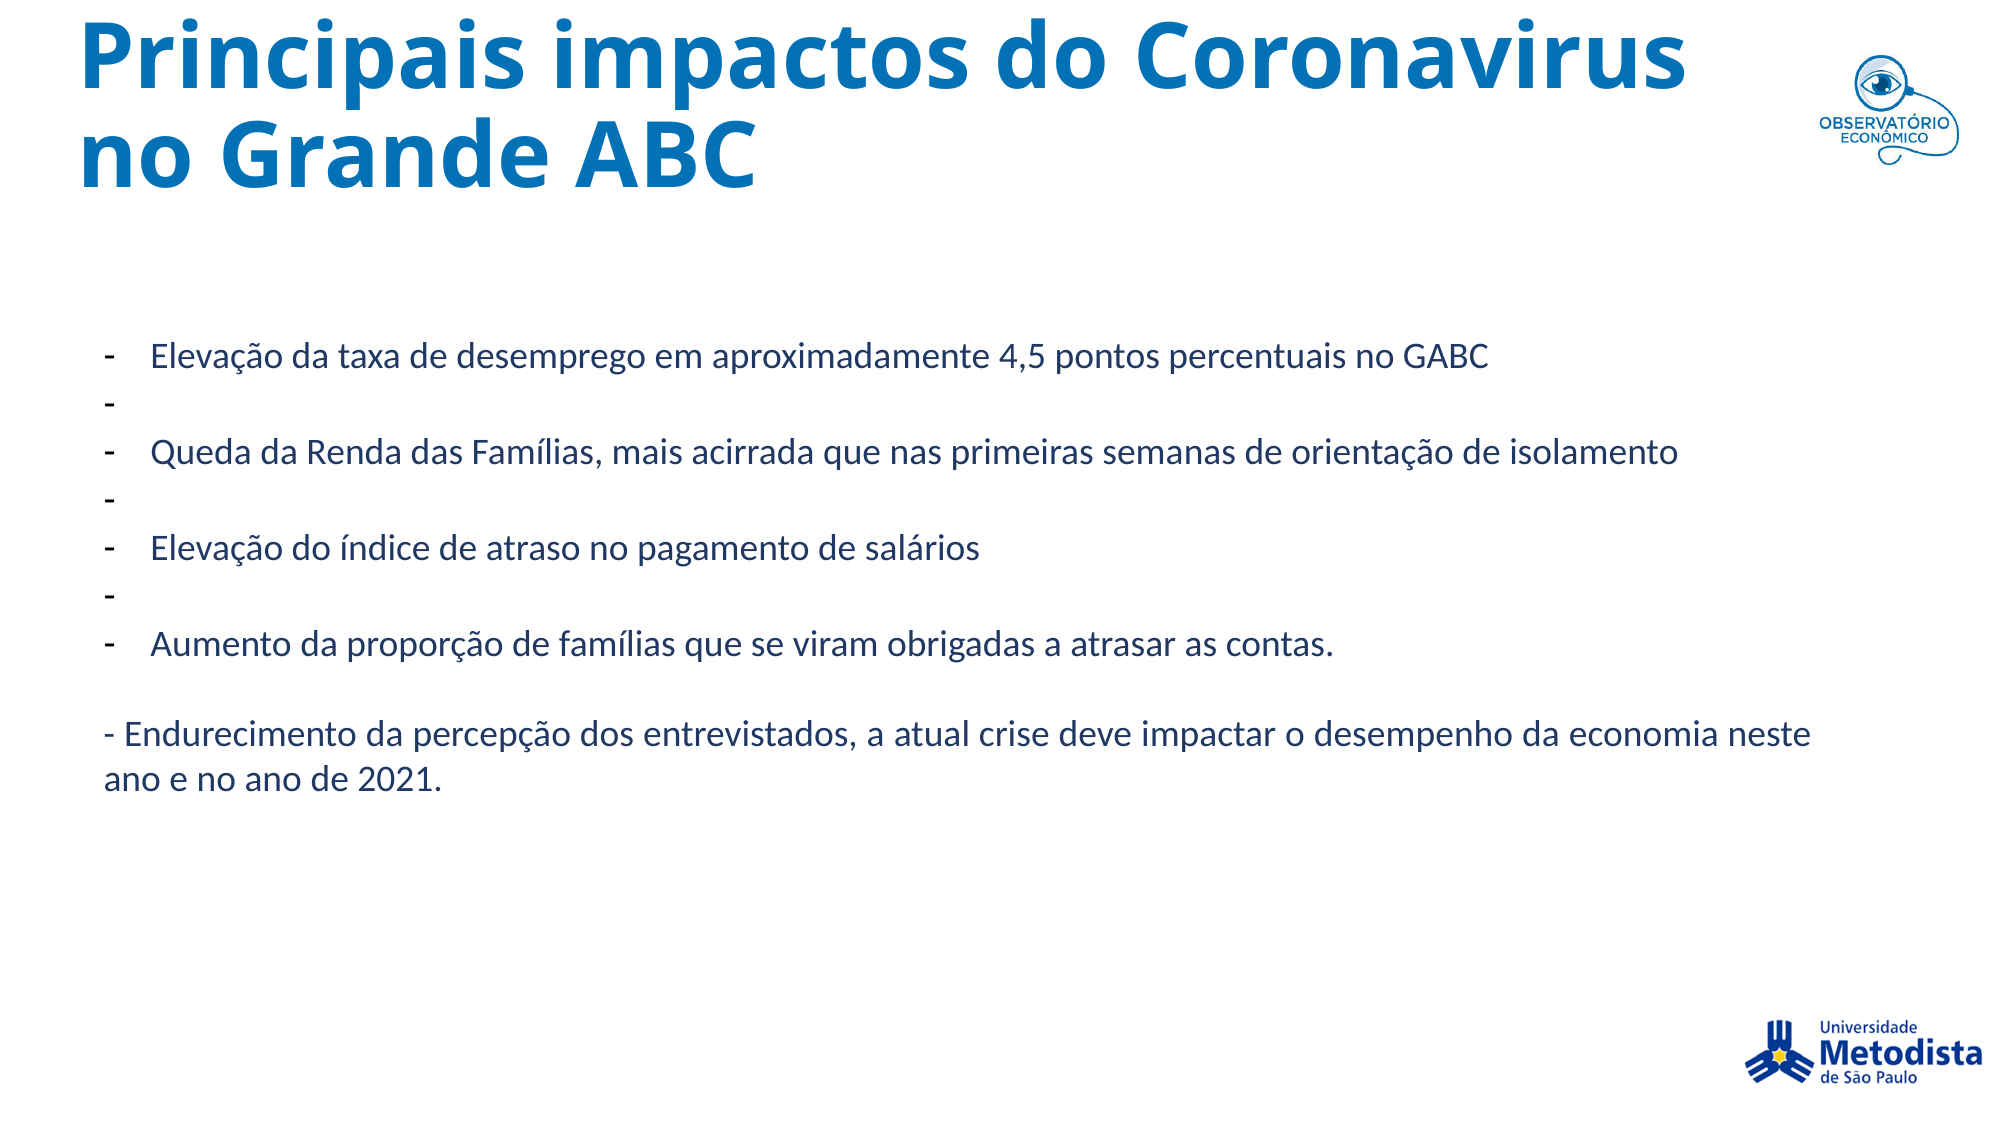

# Principais impactos do Coronavirus no Grande ABC
Elevação da taxa de desemprego em aproximadamente 4,5 pontos percentuais no GABC
Queda da Renda das Famílias, mais acirrada que nas primeiras semanas de orientação de isolamento
Elevação do índice de atraso no pagamento de salários
Aumento da proporção de famílias que se viram obrigadas a atrasar as contas.
- Endurecimento da percepção dos entrevistados, a atual crise deve impactar o desempenho da economia neste ano e no ano de 2021.